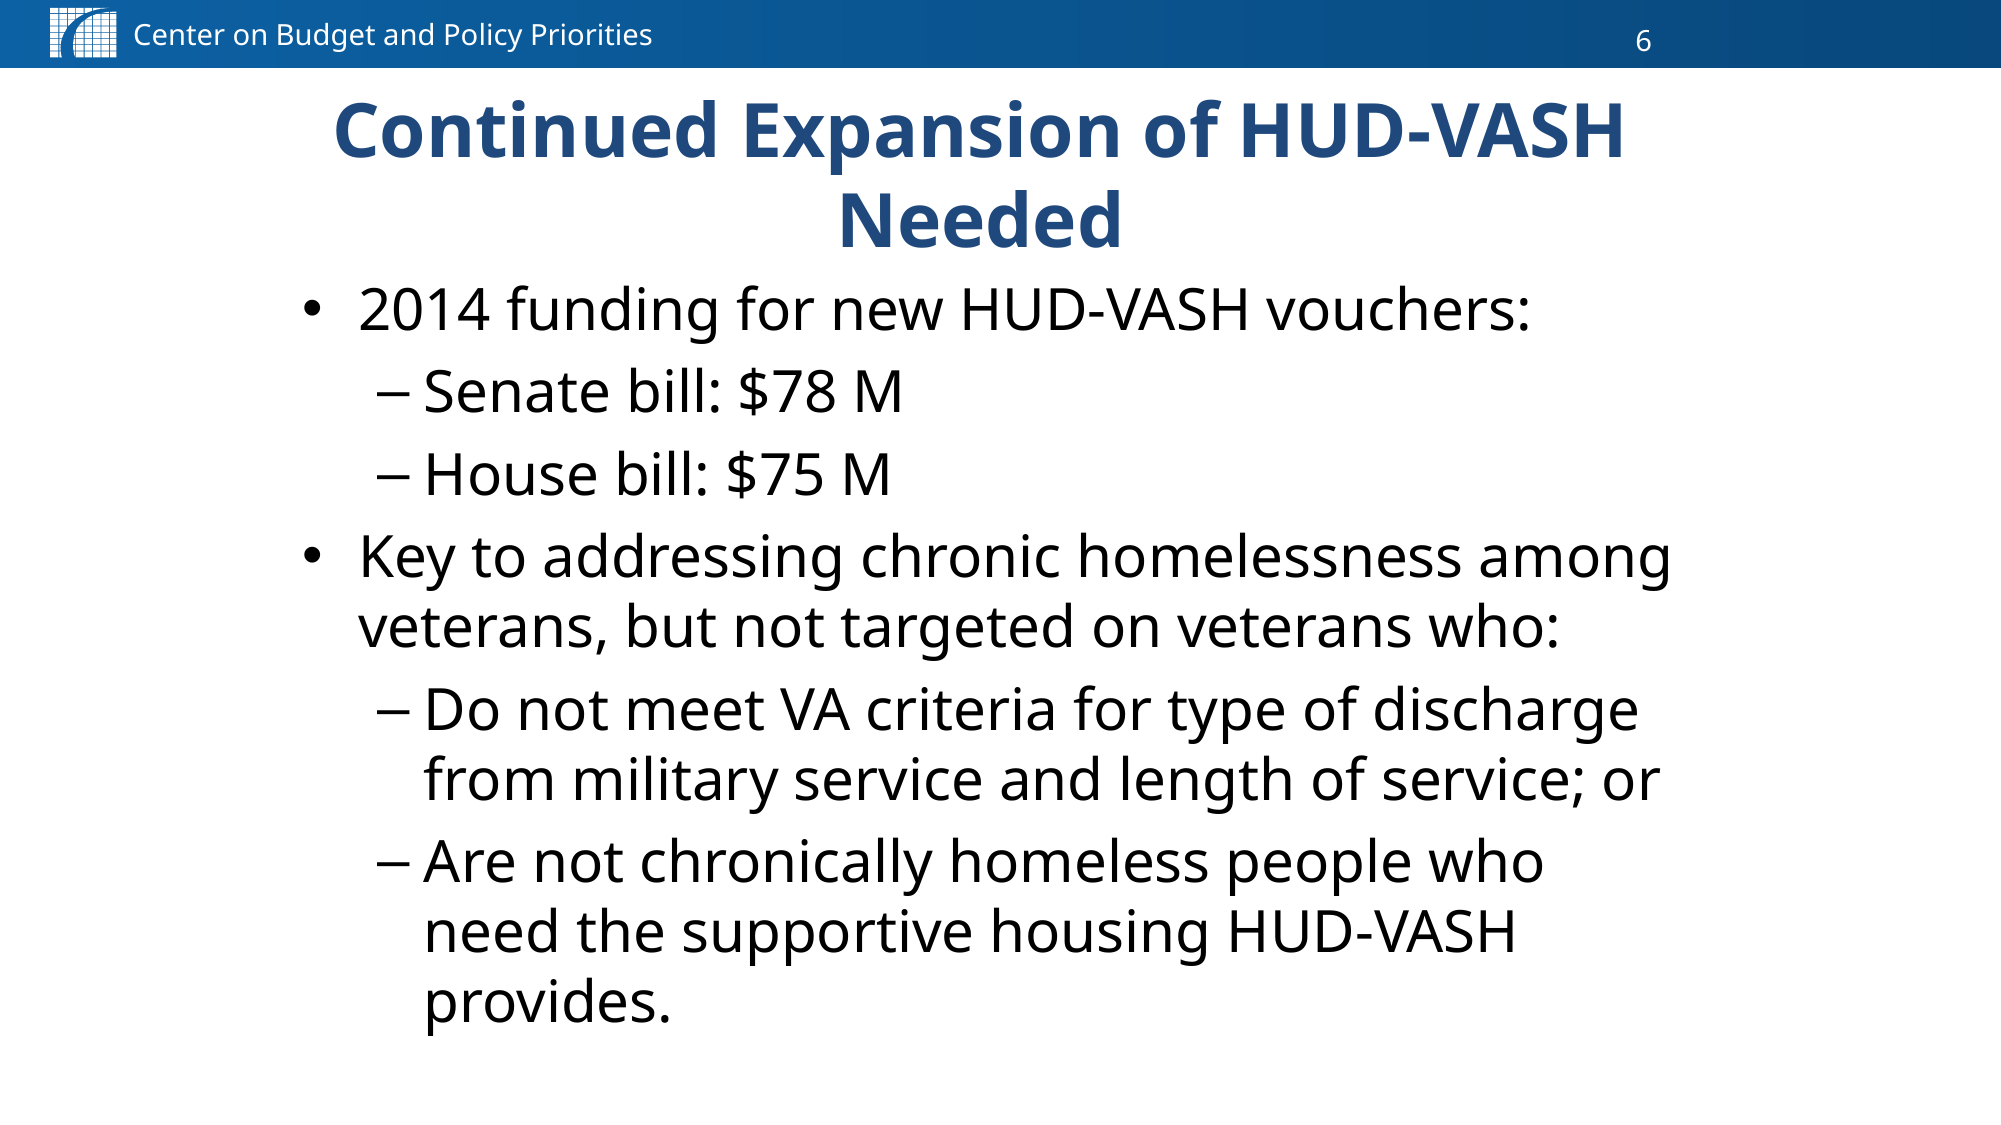

# Continued Expansion of HUD-VASH Needed
2014 funding for new HUD-VASH vouchers:
Senate bill: $78 M
House bill: $75 M
Key to addressing chronic homelessness among veterans, but not targeted on veterans who:
Do not meet VA criteria for type of discharge from military service and length of service; or
Are not chronically homeless people who need the supportive housing HUD-VASH provides.